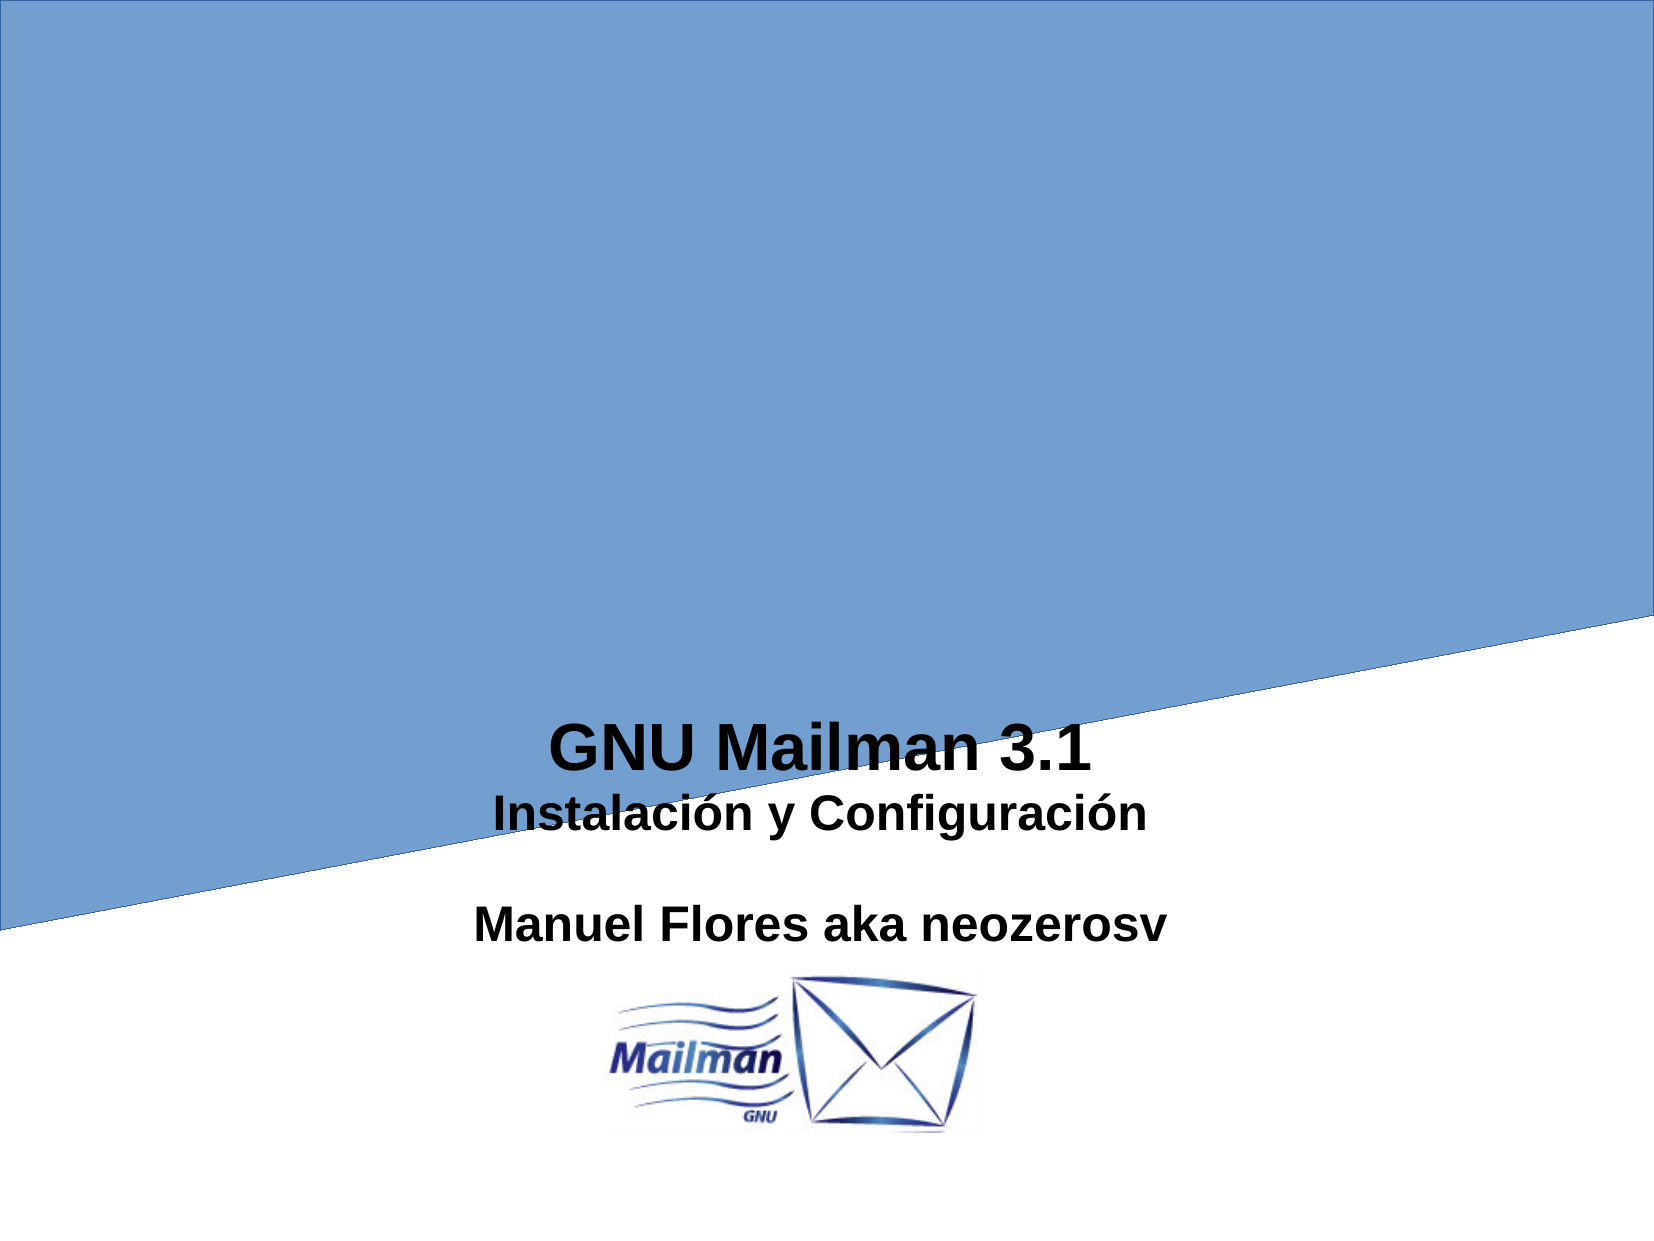

# GNU Mailman 3.1
Instalación y Configuración
Manuel Flores aka neozerosv